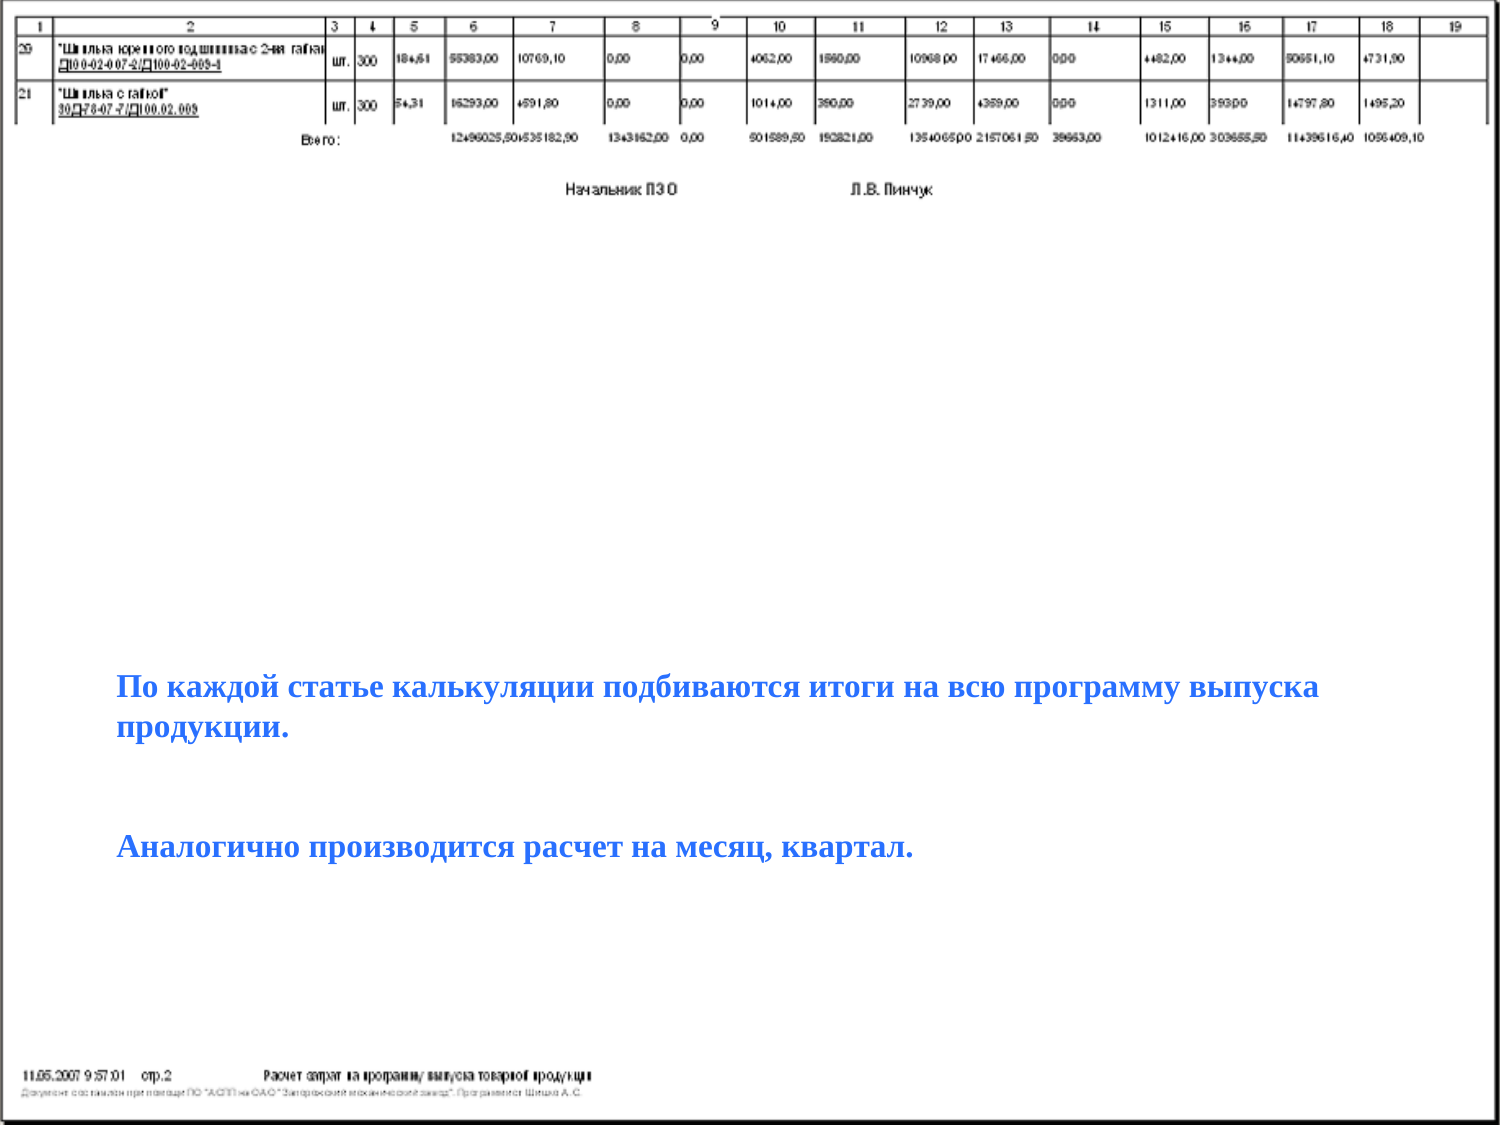

По каждой статье калькуляции подбиваются итоги на всю программу выпуска
продукции.
Аналогично производится расчет на месяц, квартал.